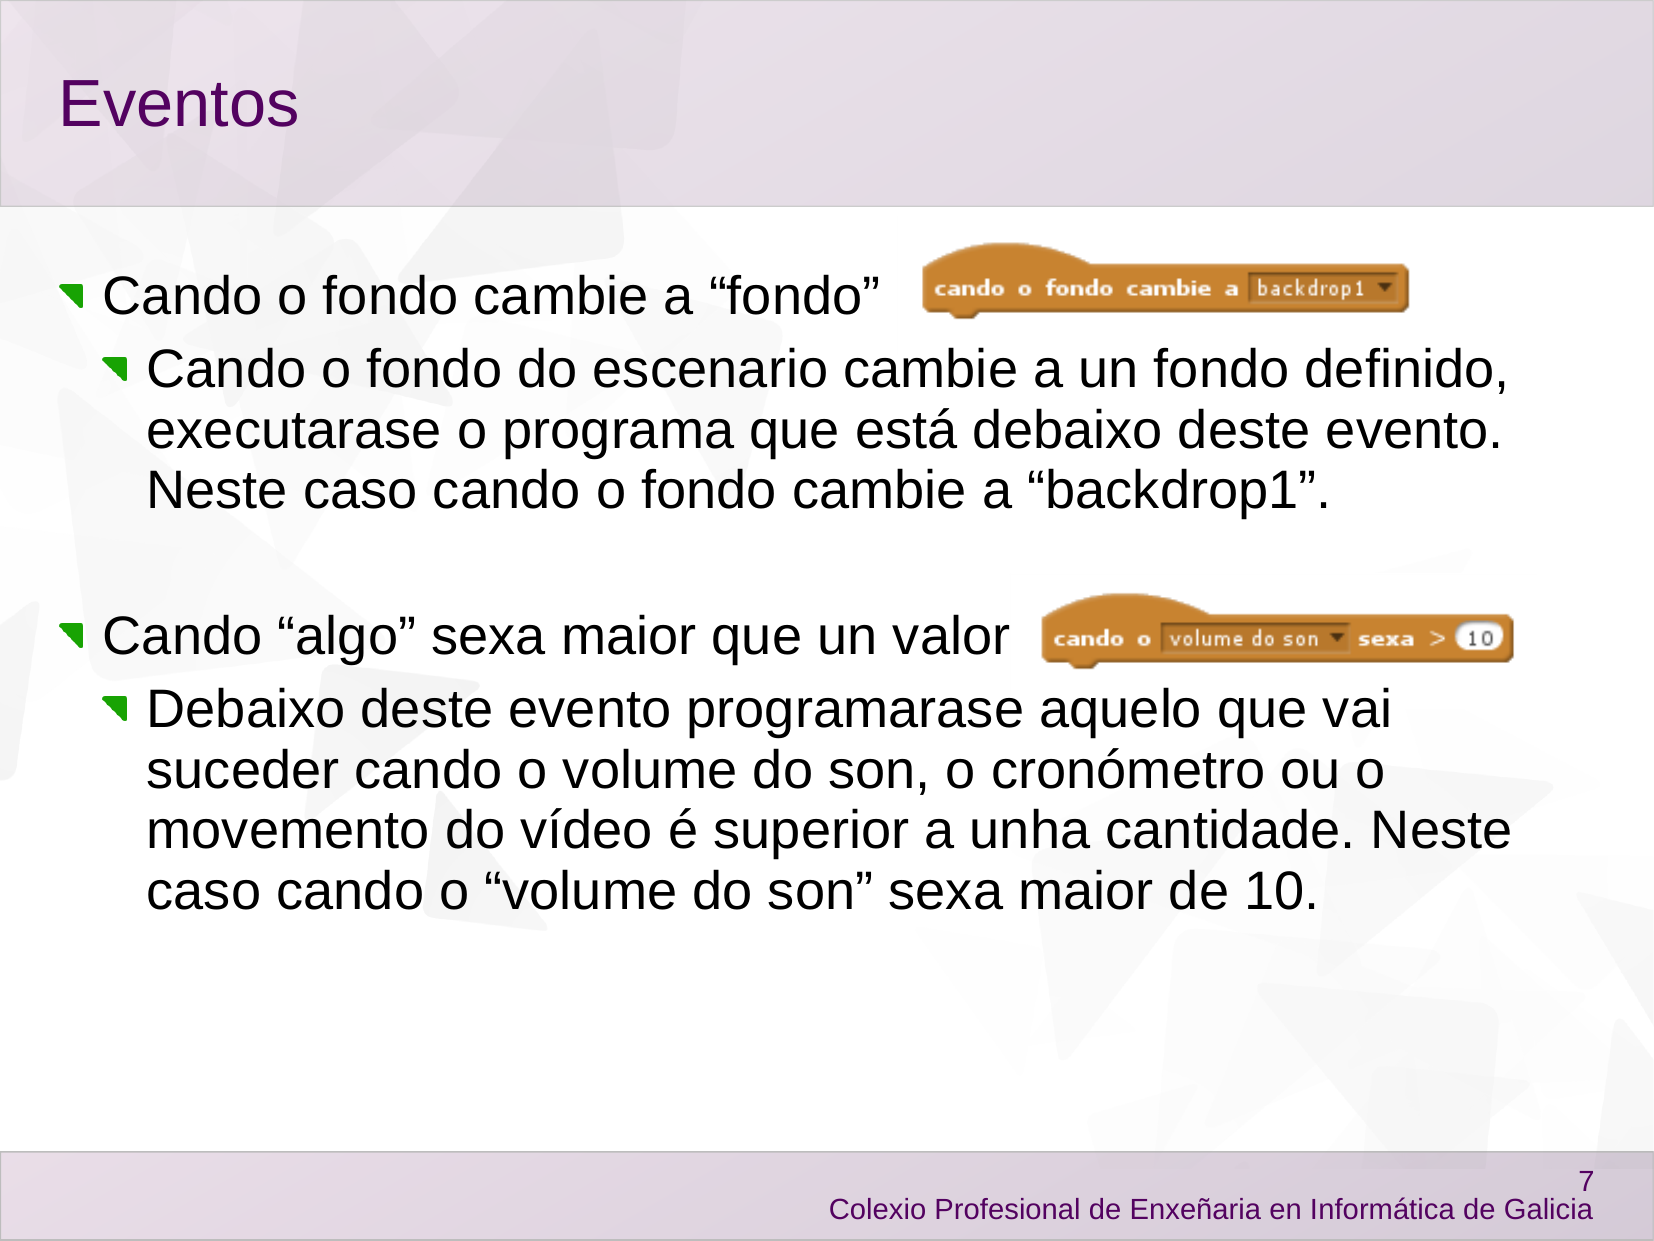

# Eventos
Cando o fondo cambie a “fondo”
Cando o fondo do escenario cambie a un fondo definido, executarase o programa que está debaixo deste evento. Neste caso cando o fondo cambie a “backdrop1”.
Cando “algo” sexa maior que un valor
Debaixo deste evento programarase aquelo que vai suceder cando o volume do son, o cronómetro ou o movemento do vídeo é superior a unha cantidade. Neste caso cando o “volume do son” sexa maior de 10.
7
Colexio Profesional de Enxeñaria en Informática de Galicia